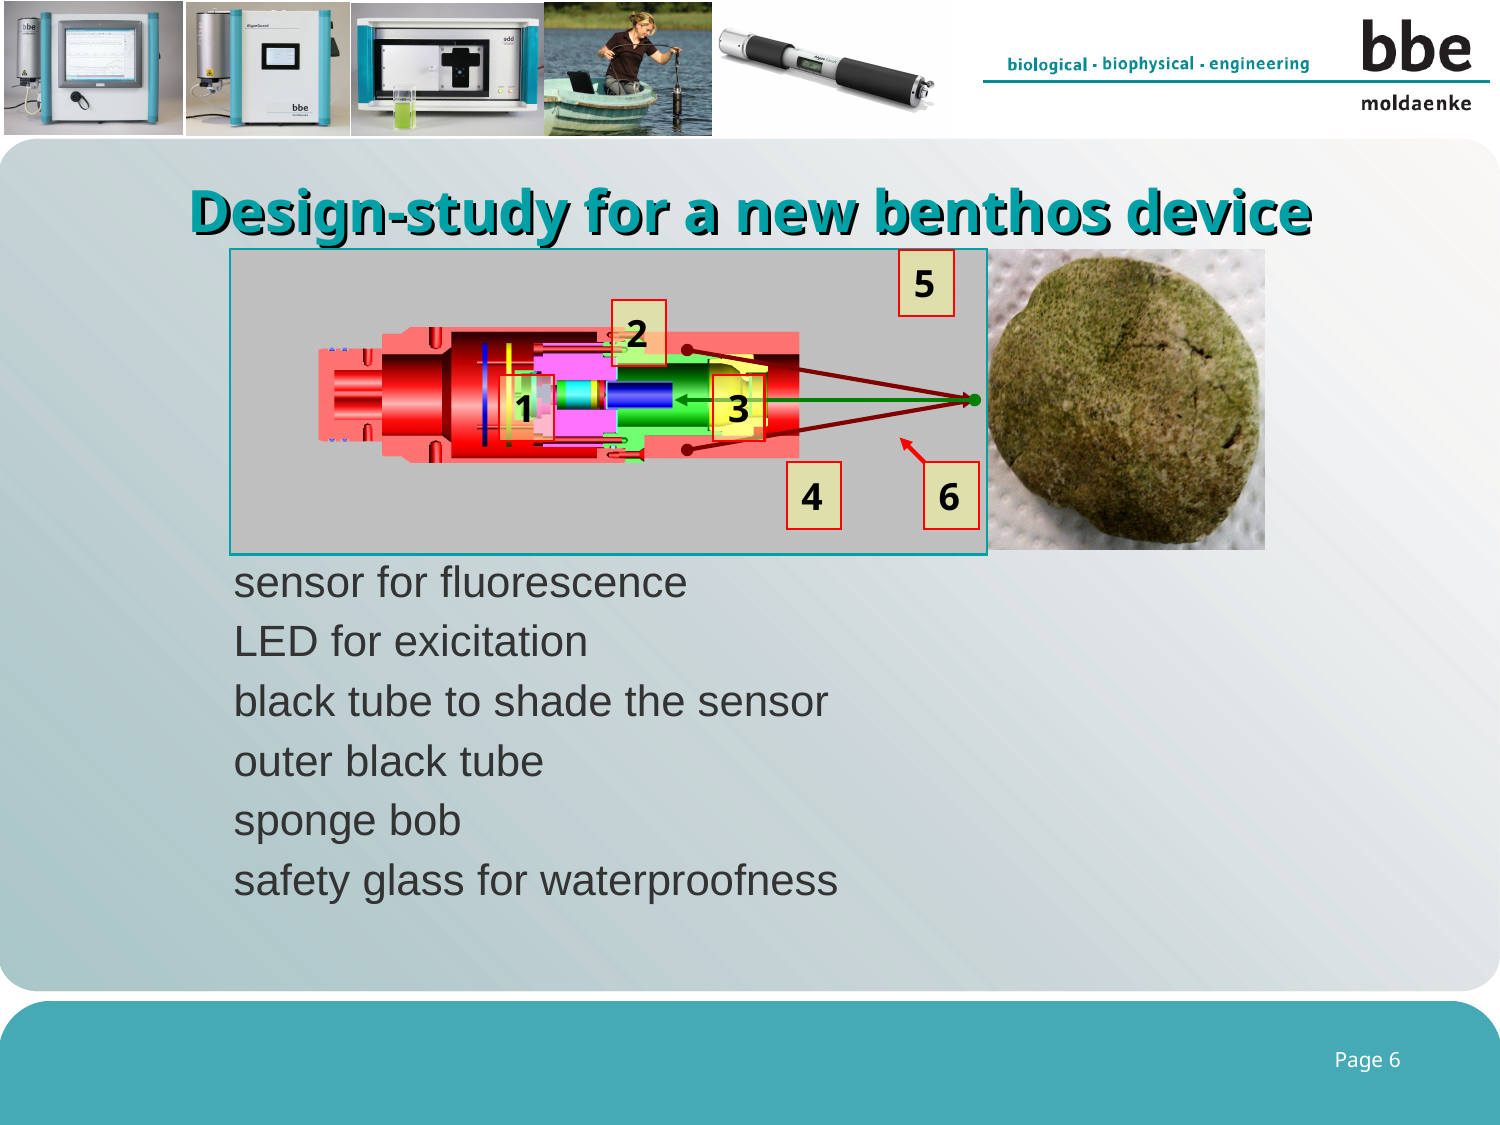

# Design-study for a new benthos device
5
2
1
3
4
6
sensor for fluorescence
LED for exicitation
black tube to shade the sensor
outer black tube
sponge bob
safety glass for waterproofness
6